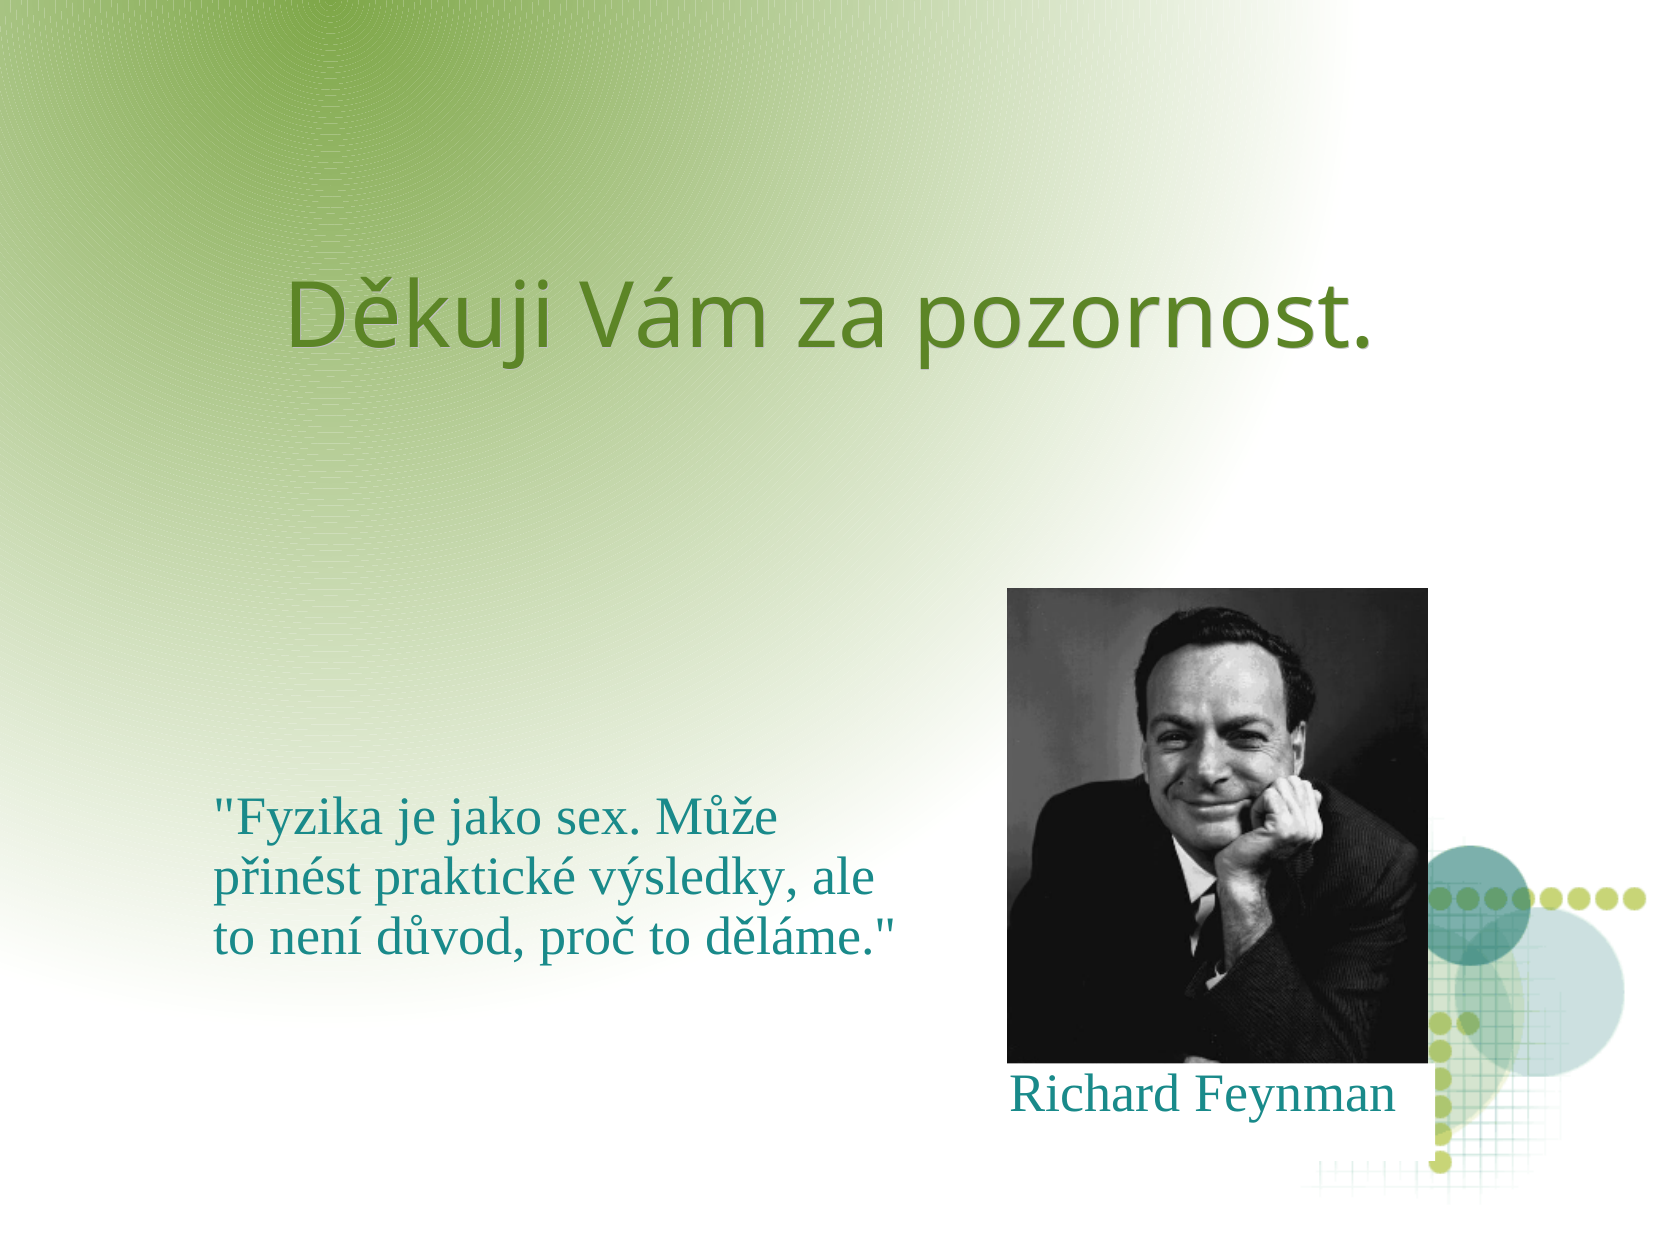

# Děkuji Vám za pozornost.
"Fyzika je jako sex. Může přinést praktické výsledky, ale to není důvod, proč to děláme."
Richard Feynman